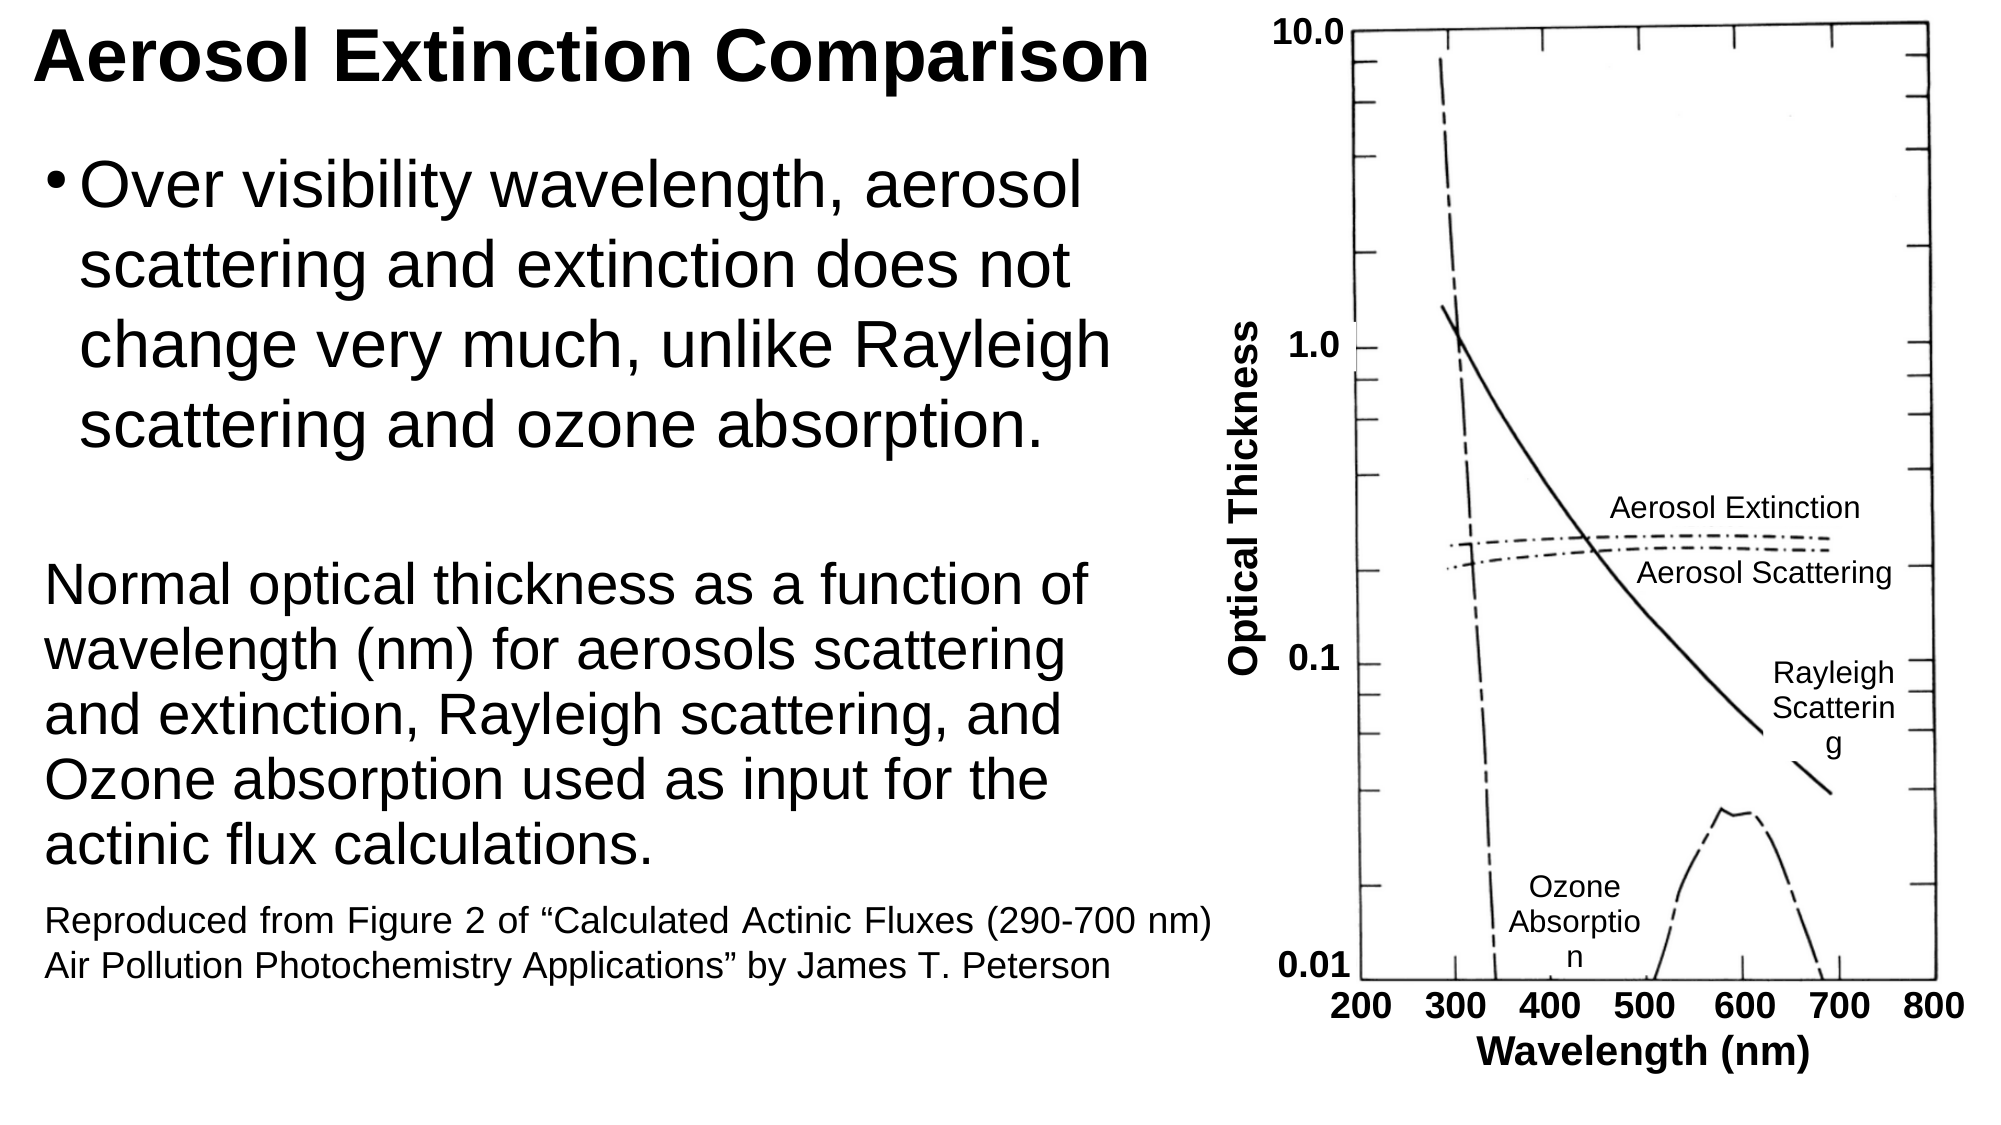

Aerosol Extinction Comparison
10.0
Over visibility wavelength, aerosol scattering and extinction does not change very much, unlike Rayleigh scattering and ozone absorption.
1.0
1.0
Optical Thickness
Aerosol Extinction
Normal optical thickness as a function of wavelength (nm) for aerosols scattering and extinction, Rayleigh scattering, and Ozone absorption used as input for the actinic flux calculations.
Aerosol Scattering
0.1
Rayleigh
Scattering
Rayleigh
Scattering
Ozone
Absorption
Reproduced from Figure 2 of “Calculated Actinic Fluxes (290-700 nm) Air Pollution Photochemistry Applications” by James T. Peterson
0.01
200
300
400
400
500
600
700
800
Wavelength (nm)